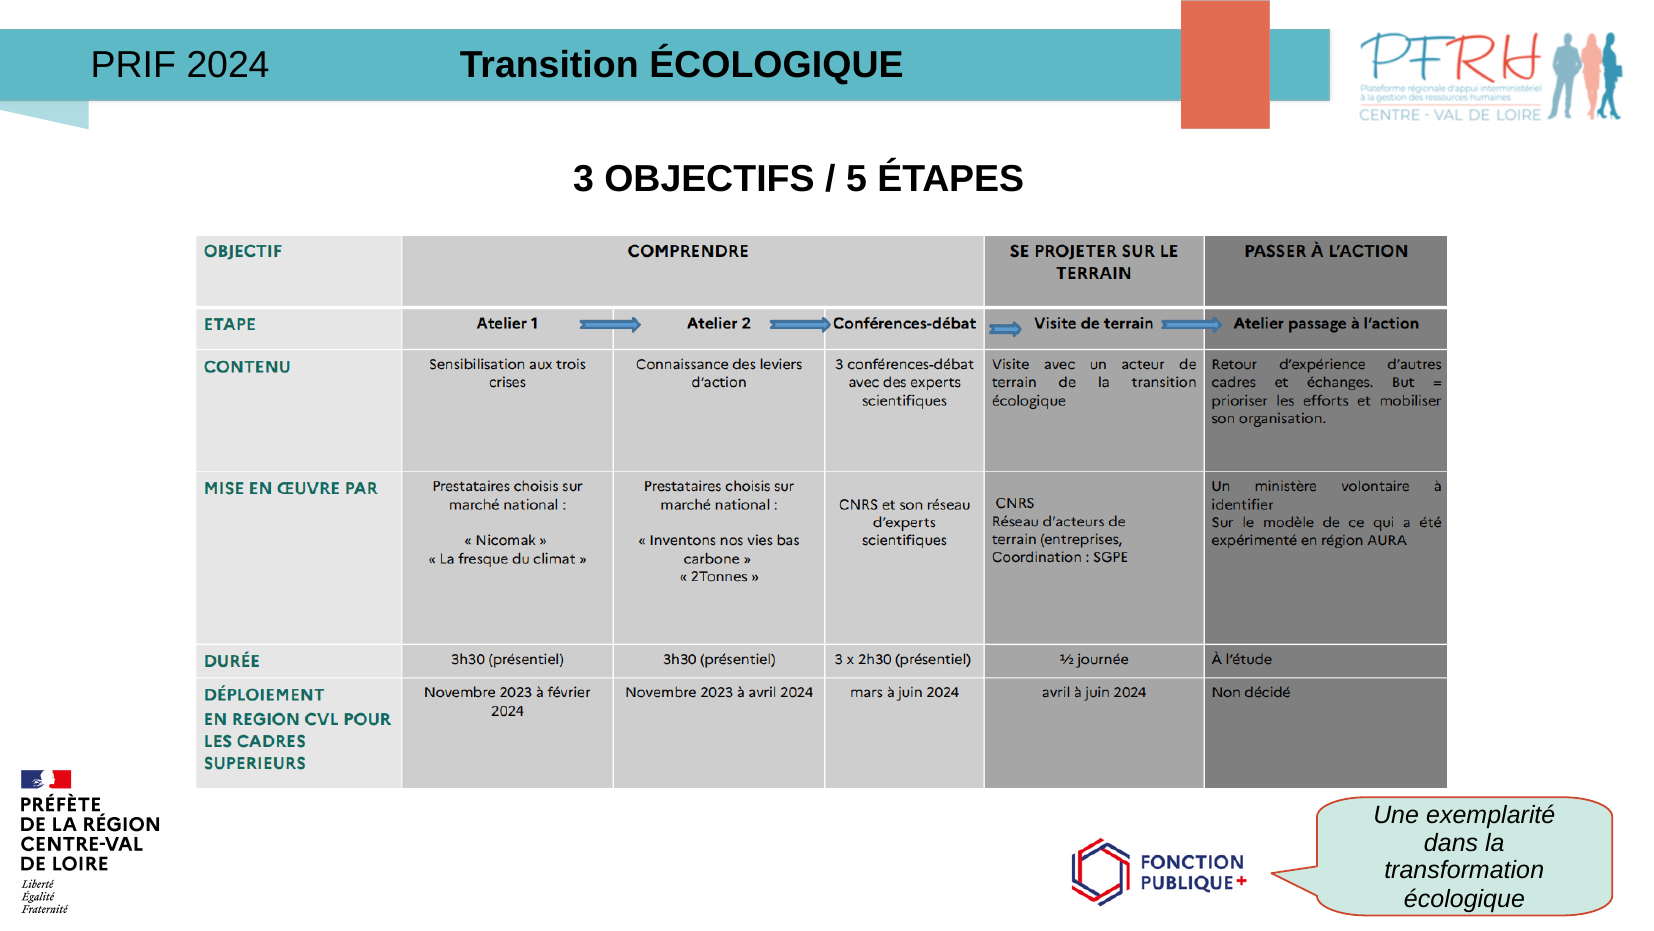

PRIF 2024			Transition ÉCOLOGIQUE
3 OBJECTIFS / 5 ÉTAPES
Une exemplarité dans la transformation écologique